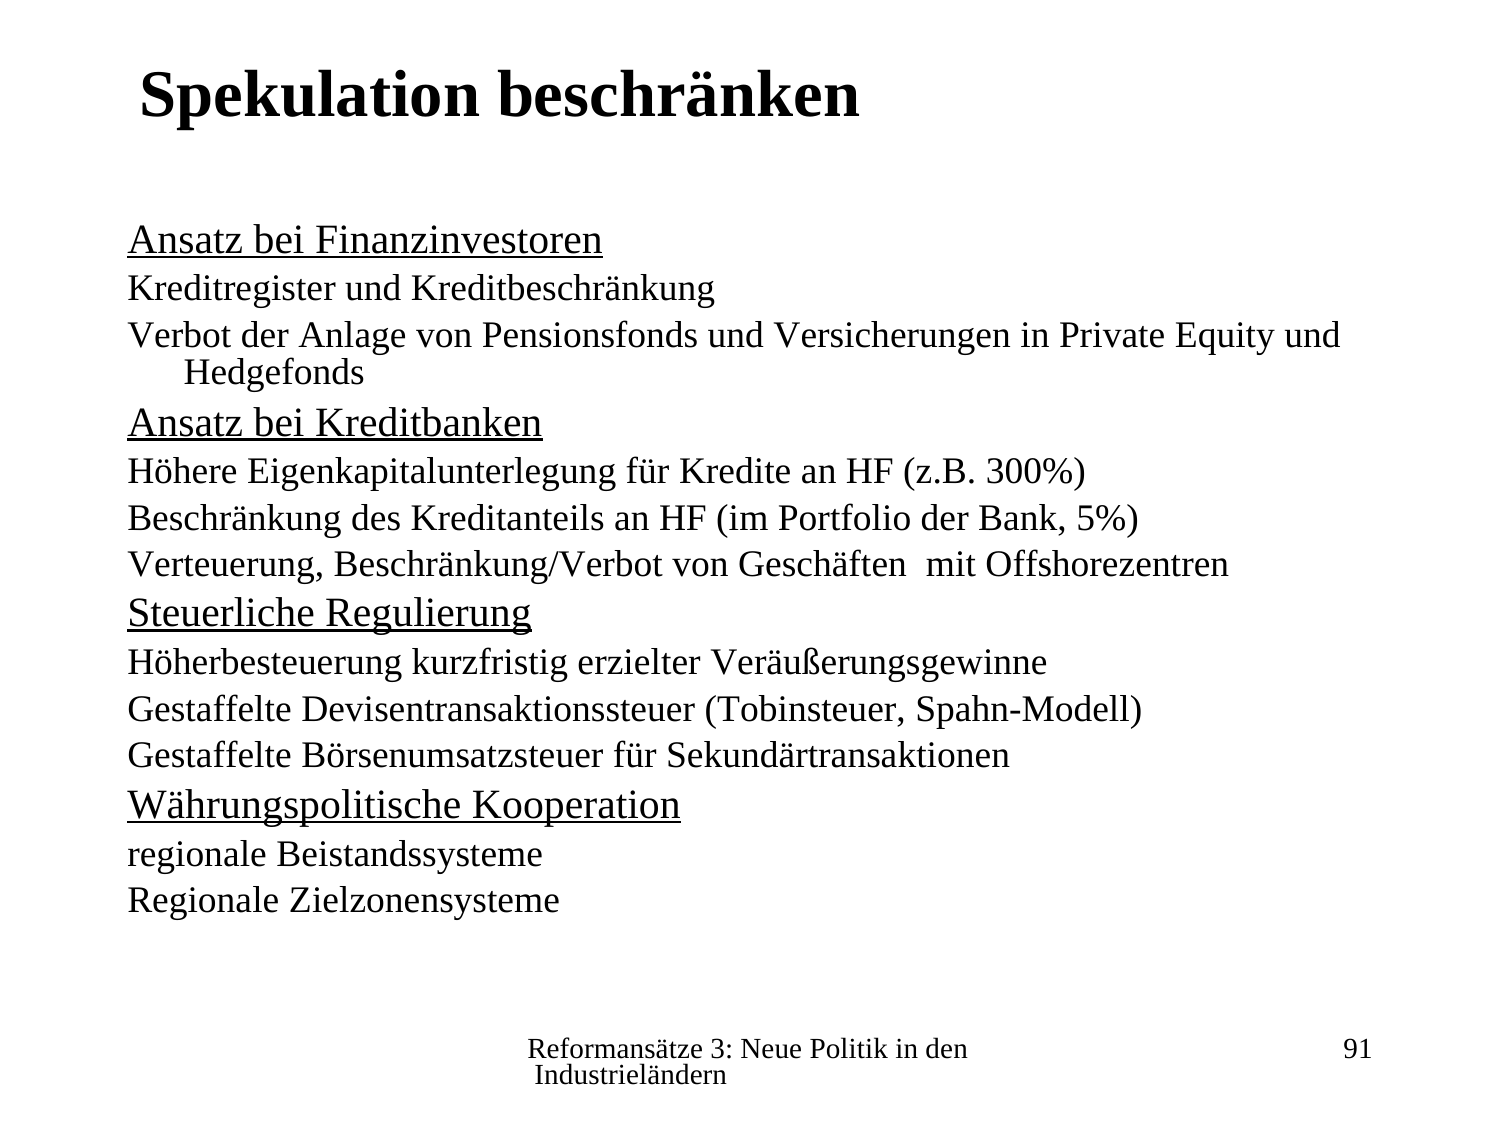

# Spekulation beschränken
Ansatz bei Finanzinvestoren
Kreditregister und Kreditbeschränkung
Verbot der Anlage von Pensionsfonds und Versicherungen in Private Equity und Hedgefonds
Ansatz bei Kreditbanken
Höhere Eigenkapitalunterlegung für Kredite an HF (z.B. 300%)
Beschränkung des Kreditanteils an HF (im Portfolio der Bank, 5%)
Verteuerung, Beschränkung/Verbot von Geschäften mit Offshorezentren
Steuerliche Regulierung
Höherbesteuerung kurzfristig erzielter Veräußerungsgewinne
Gestaffelte Devisentransaktionssteuer (Tobinsteuer, Spahn-Modell)
Gestaffelte Börsenumsatzsteuer für Sekundärtransaktionen
Währungspolitische Kooperation
regionale Beistandssysteme
Regionale Zielzonensysteme
Reformansätze 3: Neue Politik in den Industrieländern
91